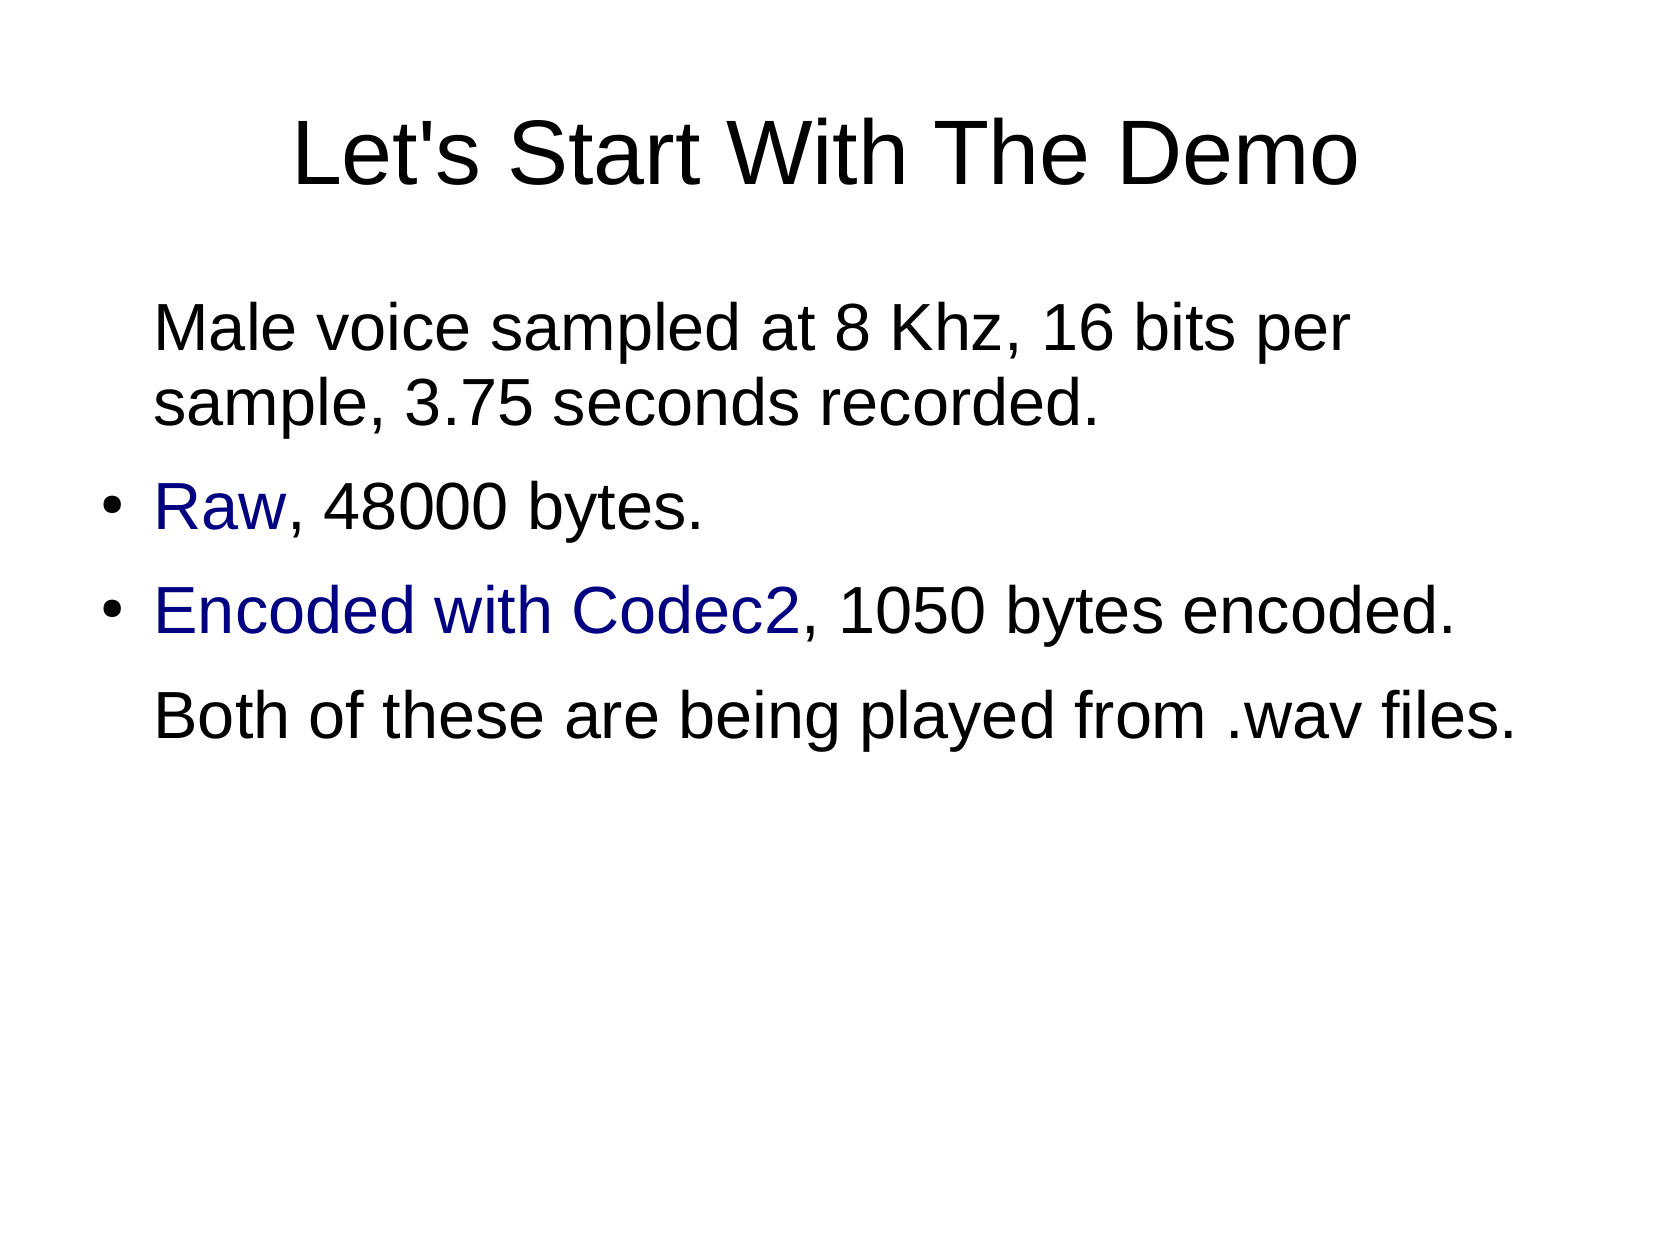

# Let's Start With The Demo
Male voice sampled at 8 Khz, 16 bits per sample, 3.75 seconds recorded.
Raw, 48000 bytes.
Encoded with Codec2, 1050 bytes encoded.
Both of these are being played from .wav files.